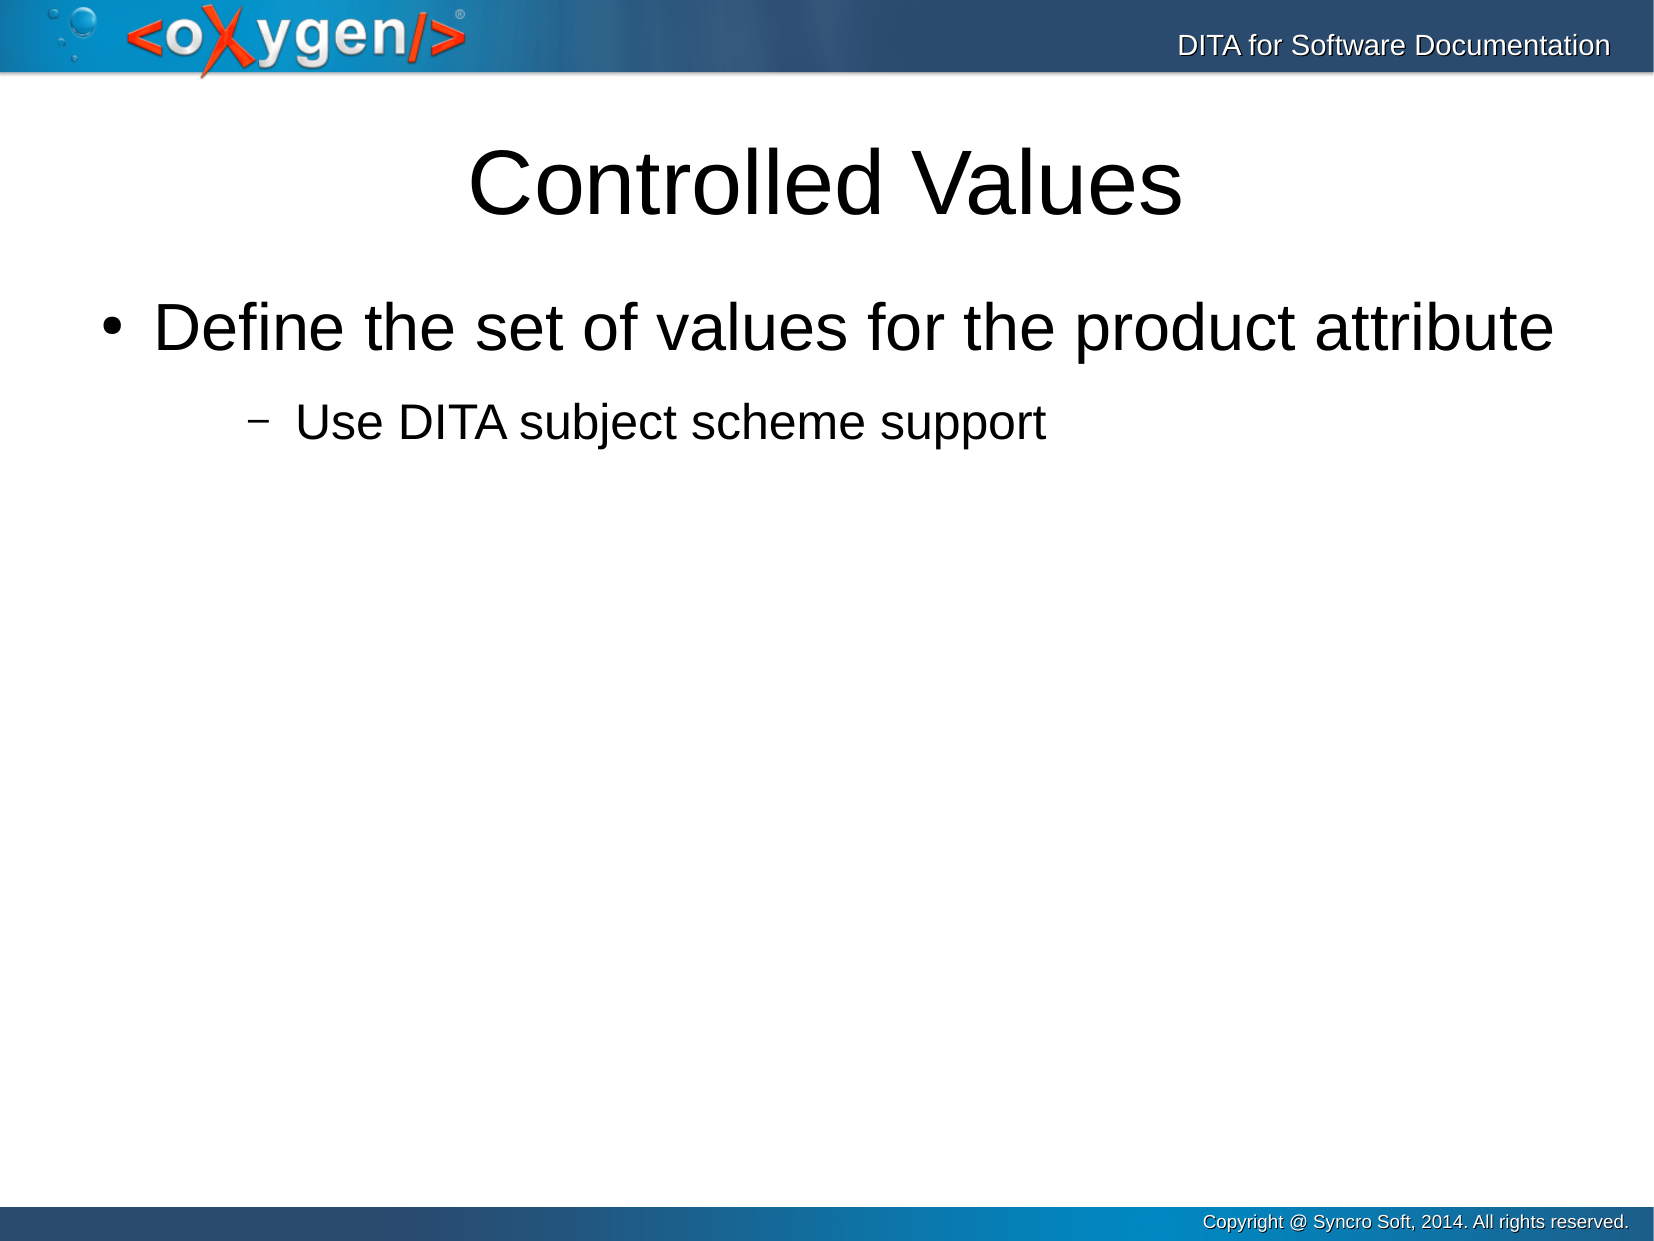

# Controlled Values
Define the set of values for the product attribute
Use DITA subject scheme support